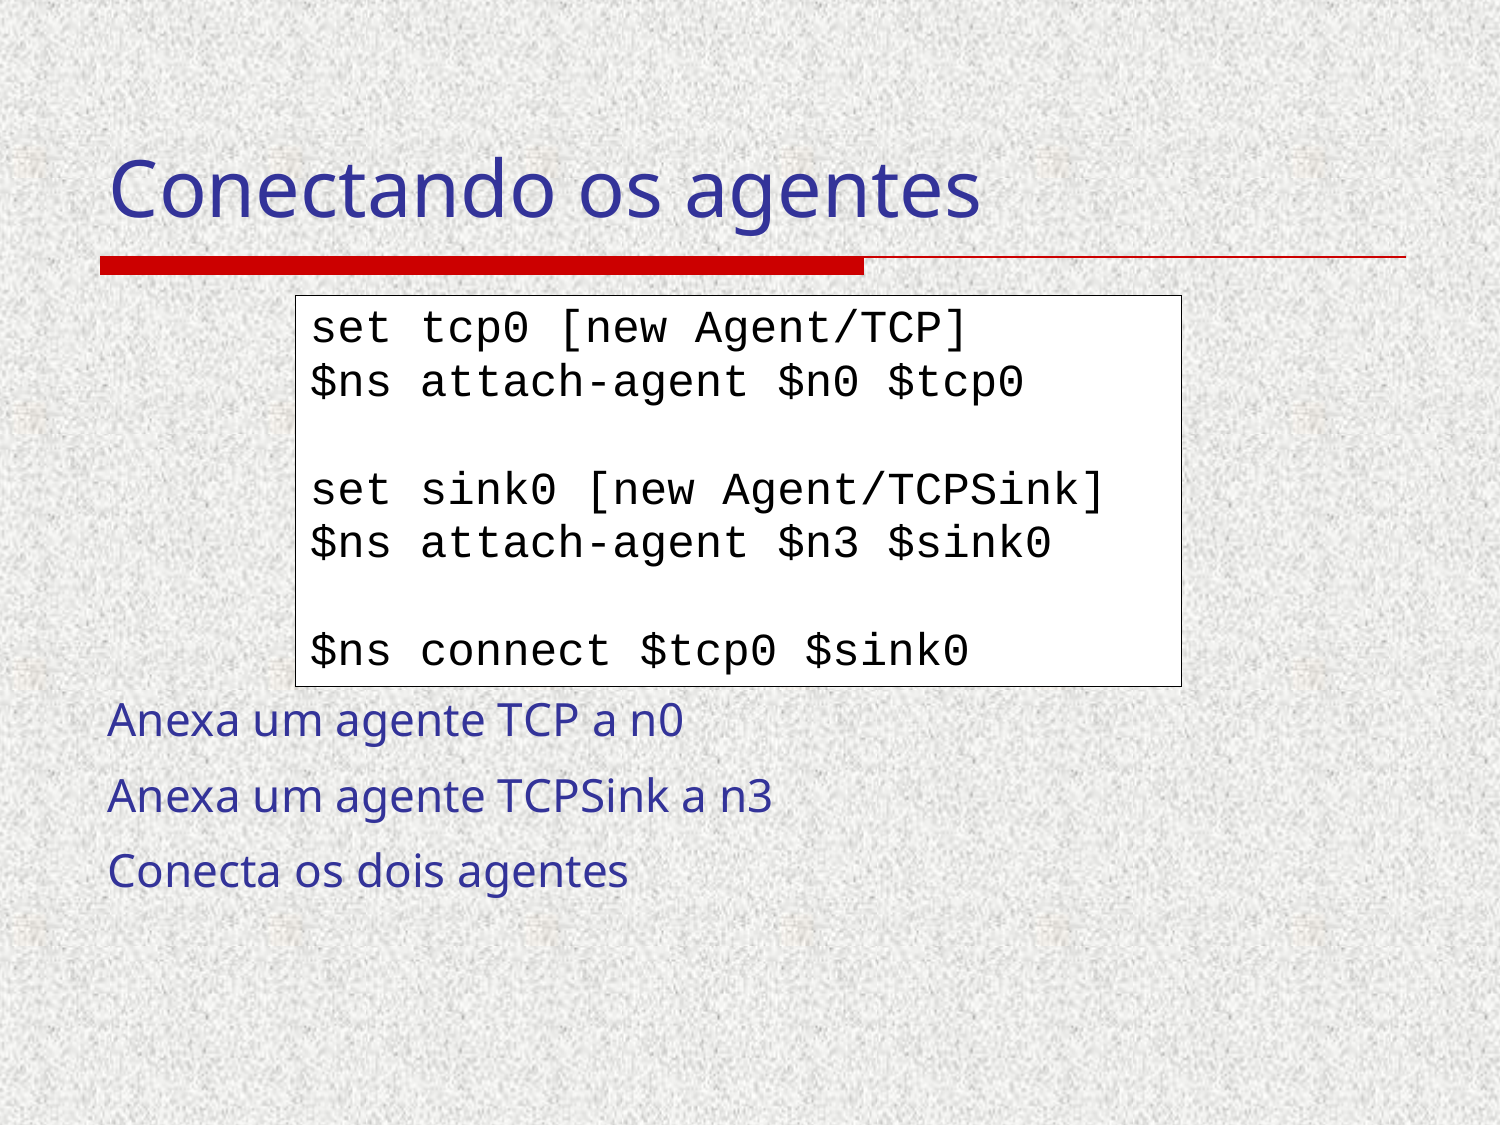

# Conectando os agentes
set tcp0 [new Agent/TCP]
$ns attach-agent $n0 $tcp0
set sink0 [new Agent/TCPSink]
$ns attach-agent $n3 $sink0
$ns connect $tcp0 $sink0
Anexa um agente TCP a n0
Anexa um agente TCPSink a n3
Conecta os dois agentes